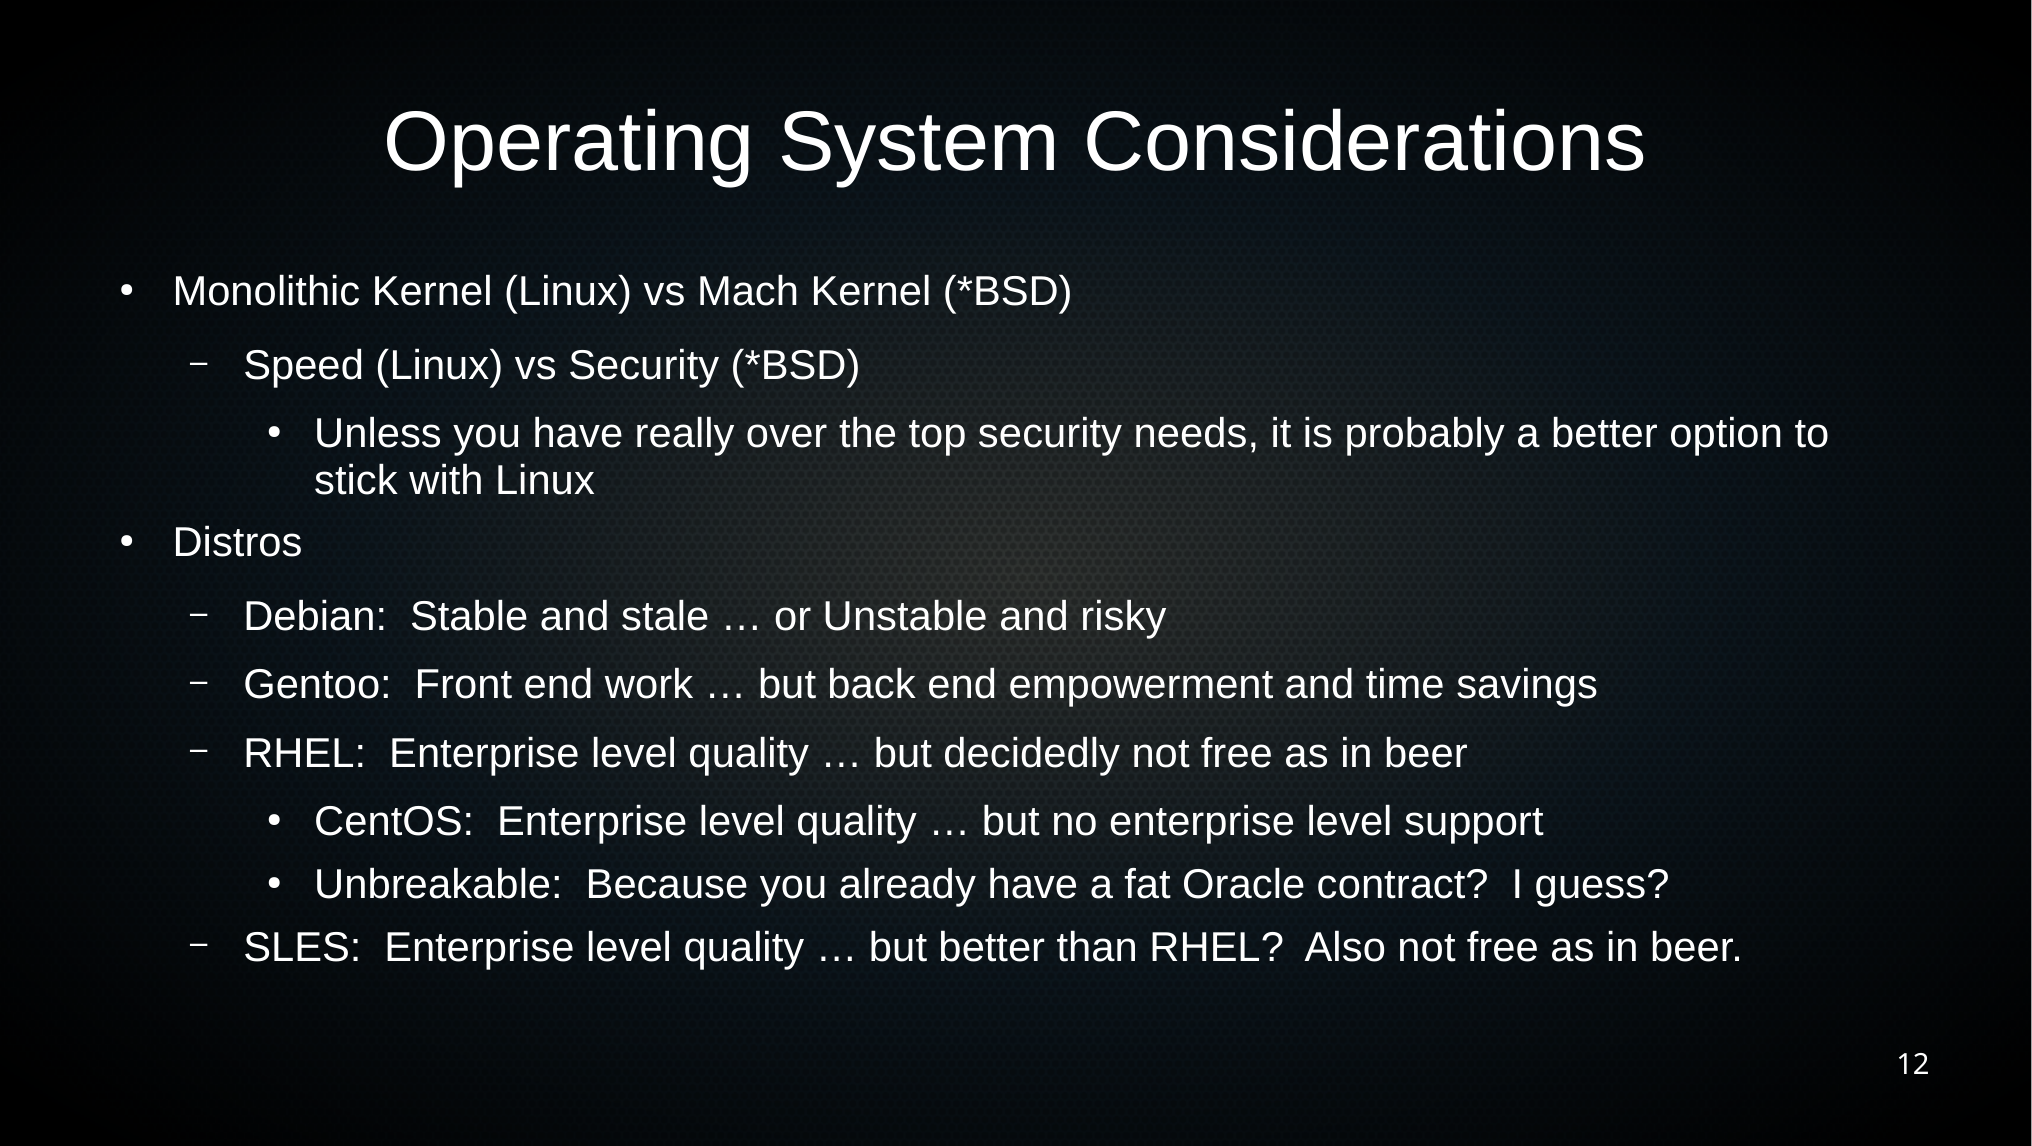

# Operating System Considerations
Monolithic Kernel (Linux) vs Mach Kernel (*BSD)
Speed (Linux) vs Security (*BSD)
Unless you have really over the top security needs, it is probably a better option to stick with Linux
Distros
Debian: Stable and stale … or Unstable and risky
Gentoo: Front end work … but back end empowerment and time savings
RHEL: Enterprise level quality … but decidedly not free as in beer
CentOS: Enterprise level quality … but no enterprise level support
Unbreakable: Because you already have a fat Oracle contract? I guess?
SLES: Enterprise level quality … but better than RHEL? Also not free as in beer.
12